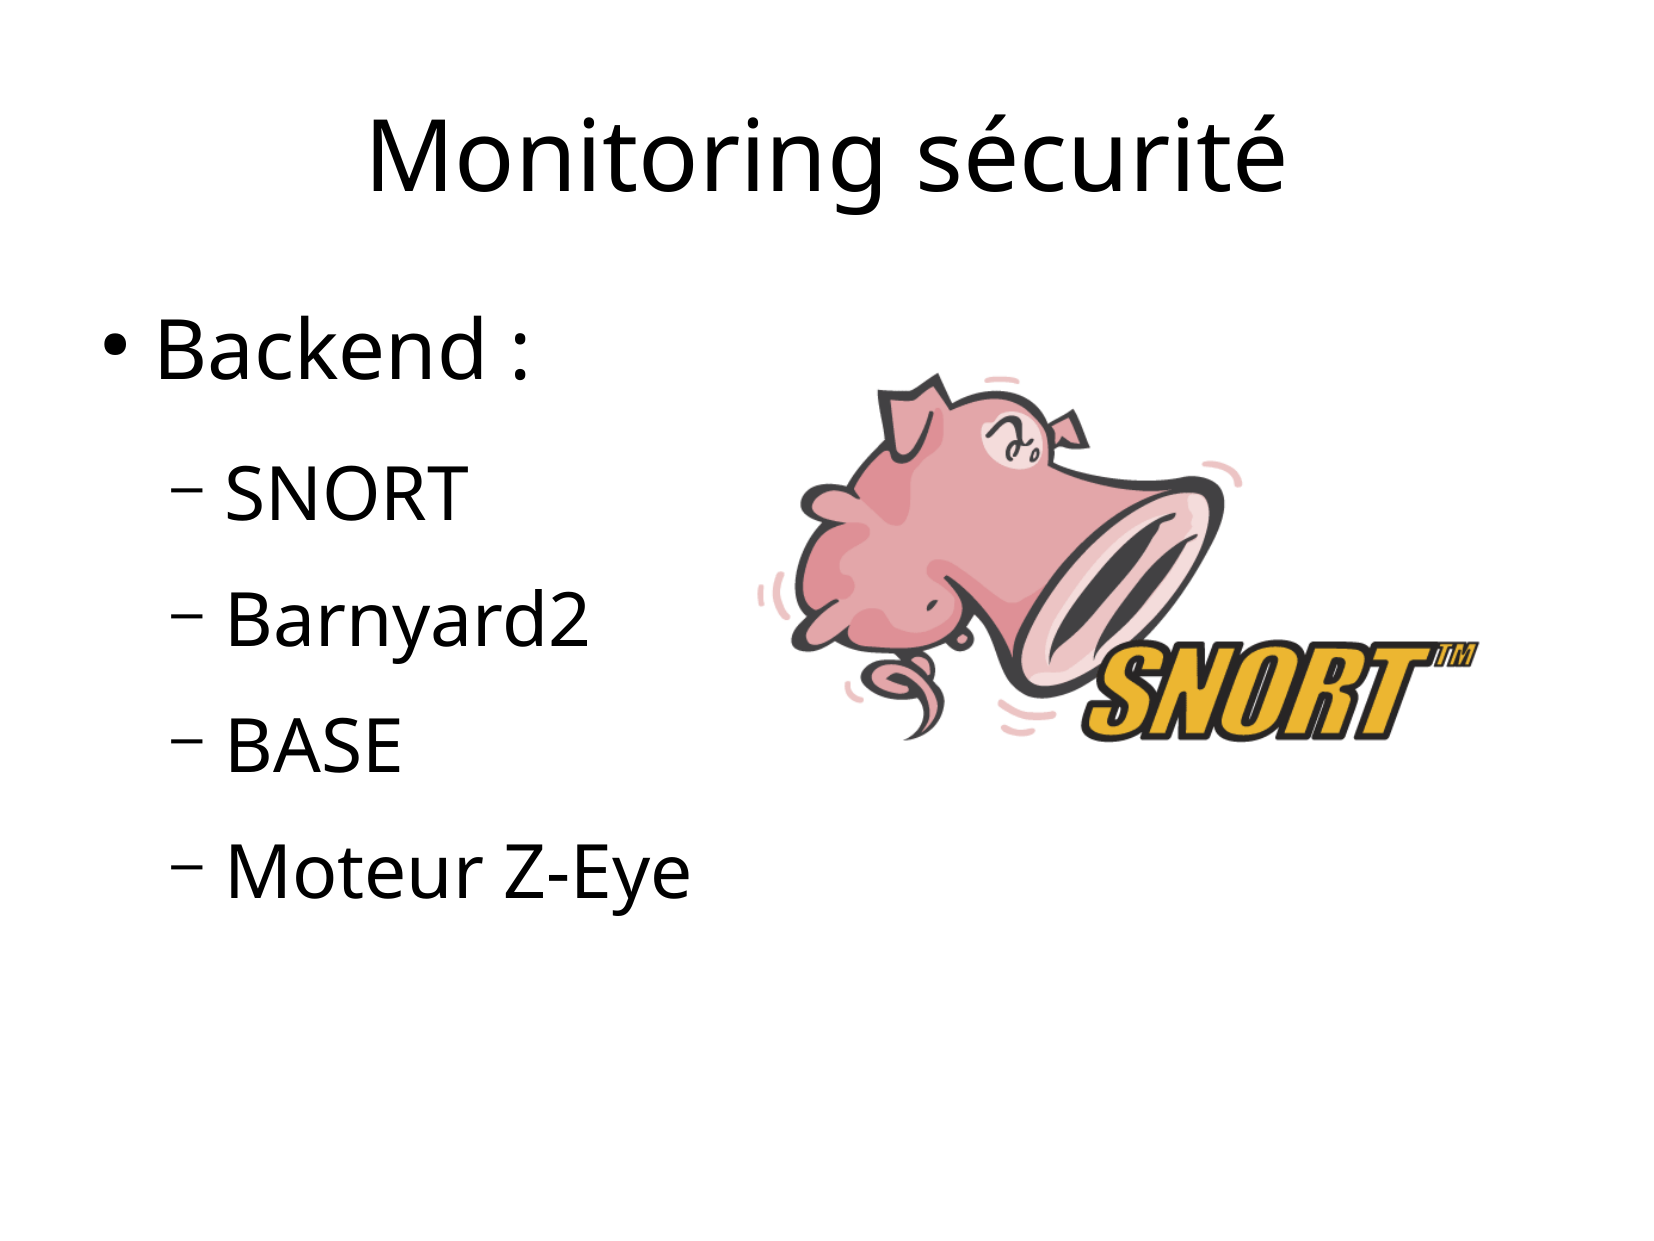

# Monitoring sécurité
Backend :
SNORT
Barnyard2
BASE
Moteur Z-Eye